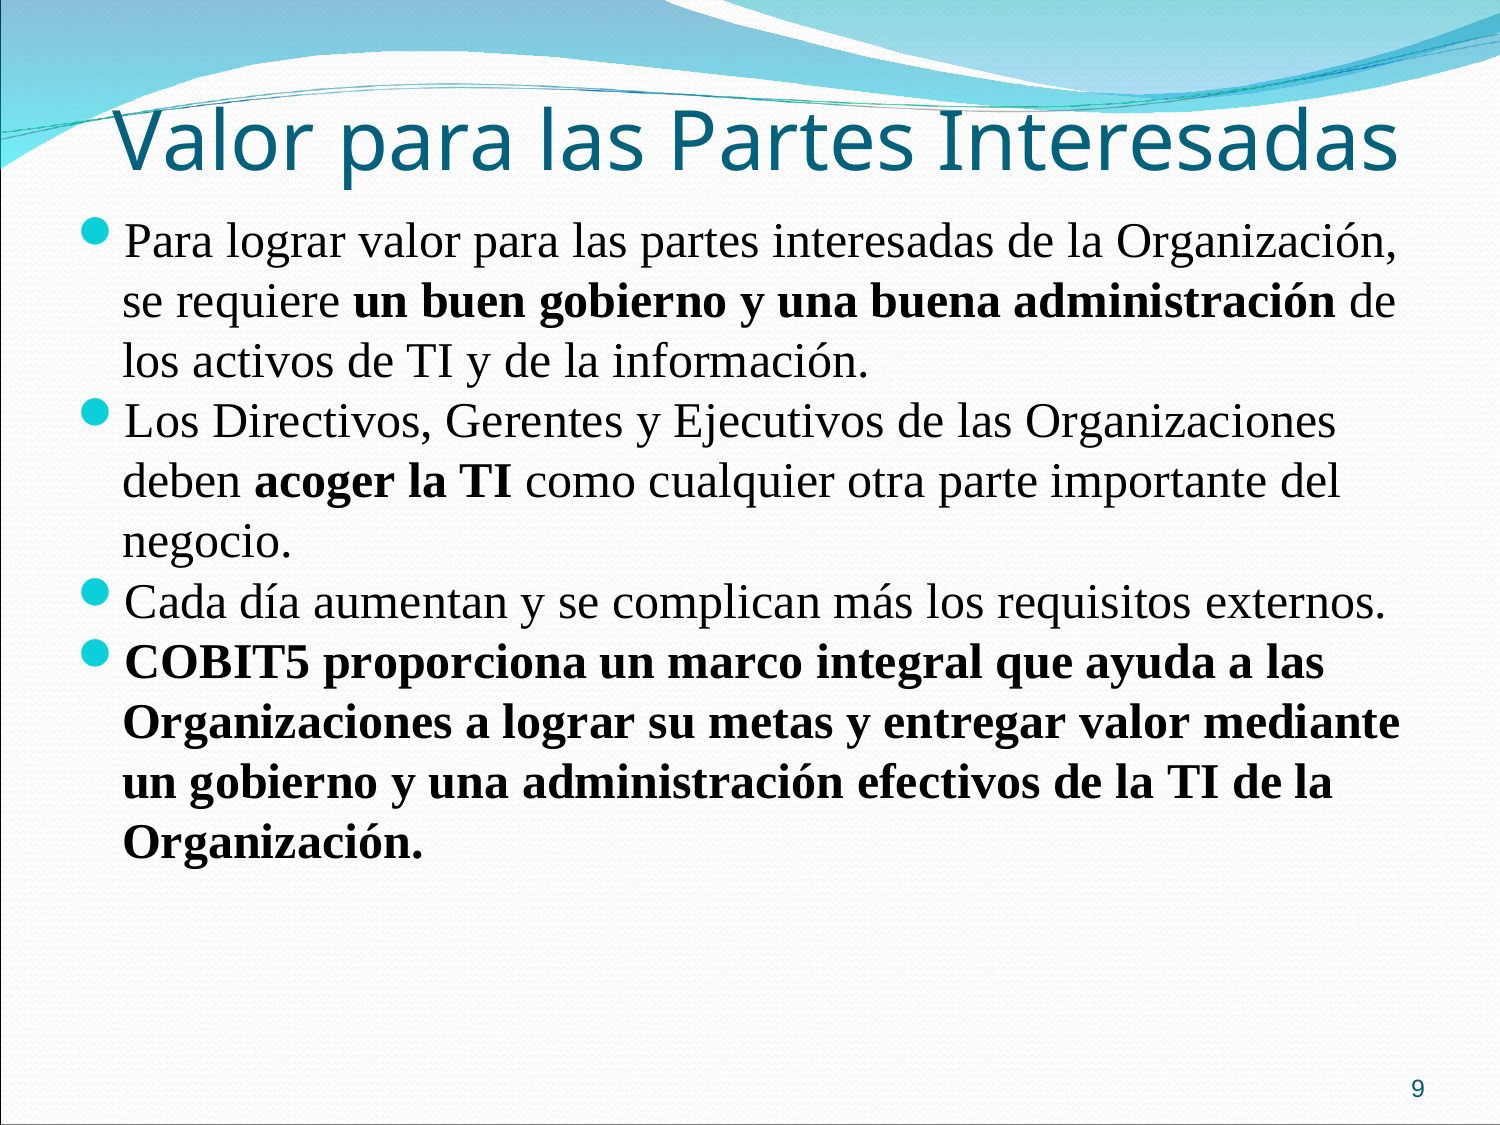

# Valor para las Partes Interesadas
Para lograr valor para las partes interesadas de la Organización, se requiere un buen gobierno y una buena administración de los activos de TI y de la información.
Los Directivos, Gerentes y Ejecutivos de las Organizaciones deben acoger la TI como cualquier otra parte importante del negocio.
Cada día aumentan y se complican más los requisitos externos.
COBIT5 proporciona un marco integral que ayuda a las Organizaciones a lograr su metas y entregar valor mediante un gobierno y una administración efectivos de la TI de la Organización.
9